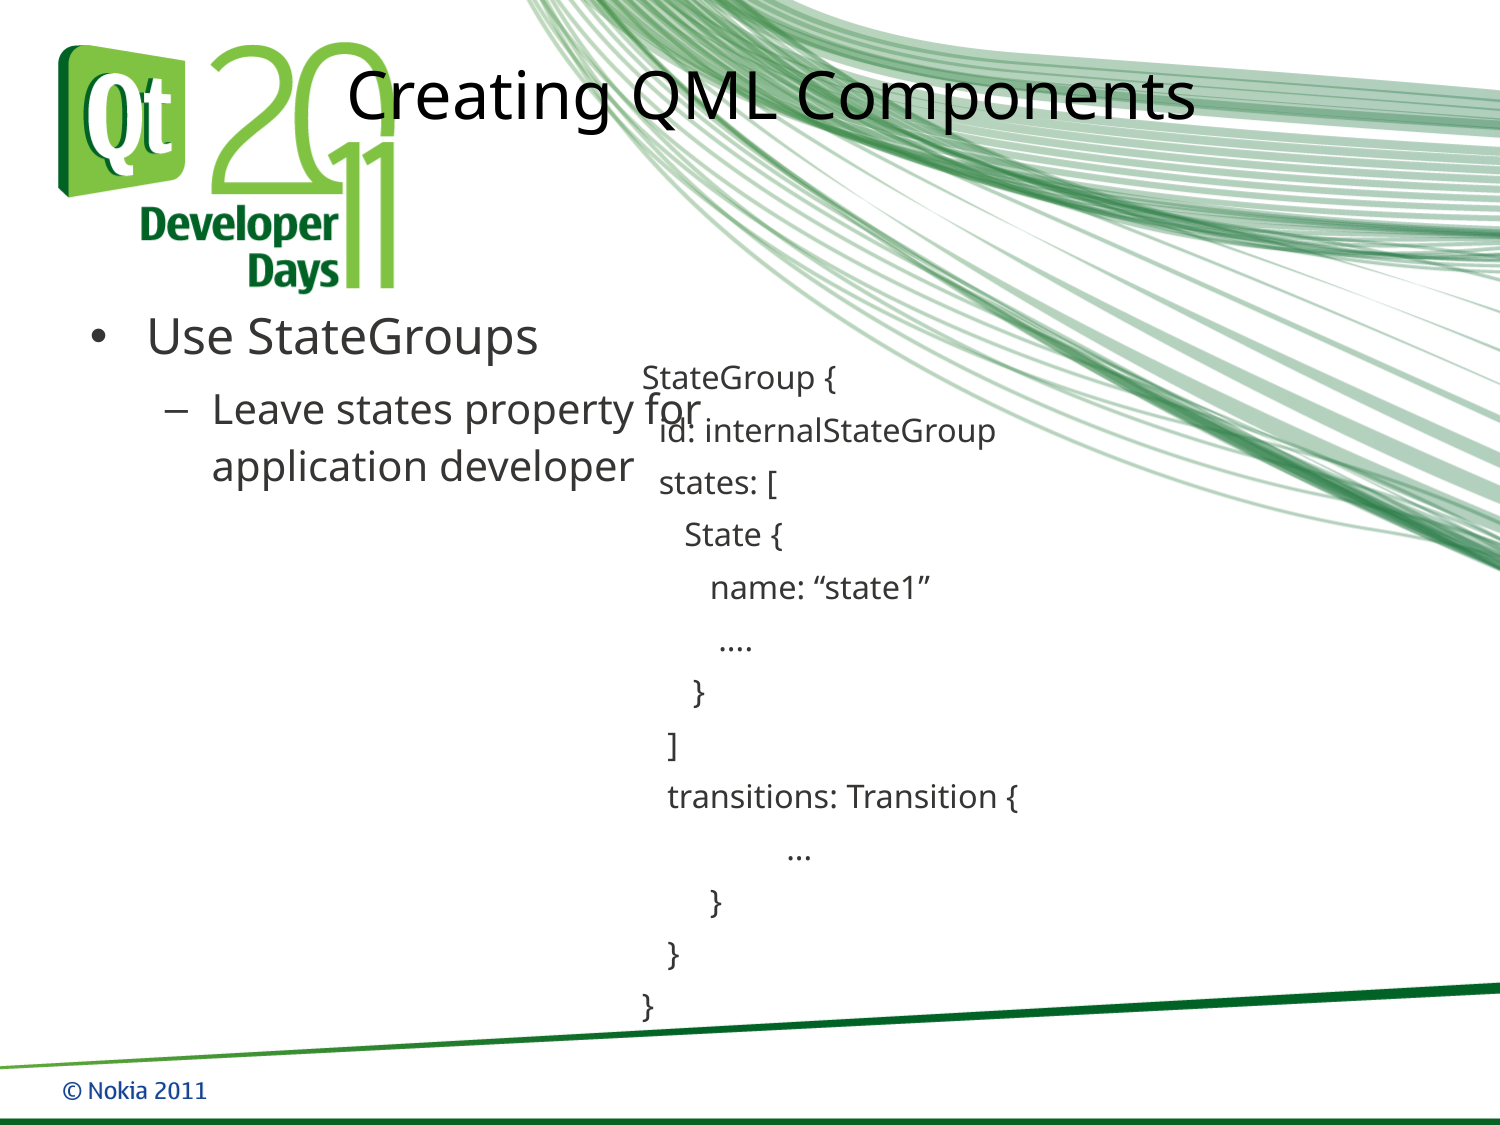

# Creating QML Components
Use StateGroups
Leave states property for application developer
StateGroup {
 id: internalStateGroup
 states: [
 State {
 name: “state1”
 ....
 }
 ]
 transitions: Transition {
 ...
 }
 }
}